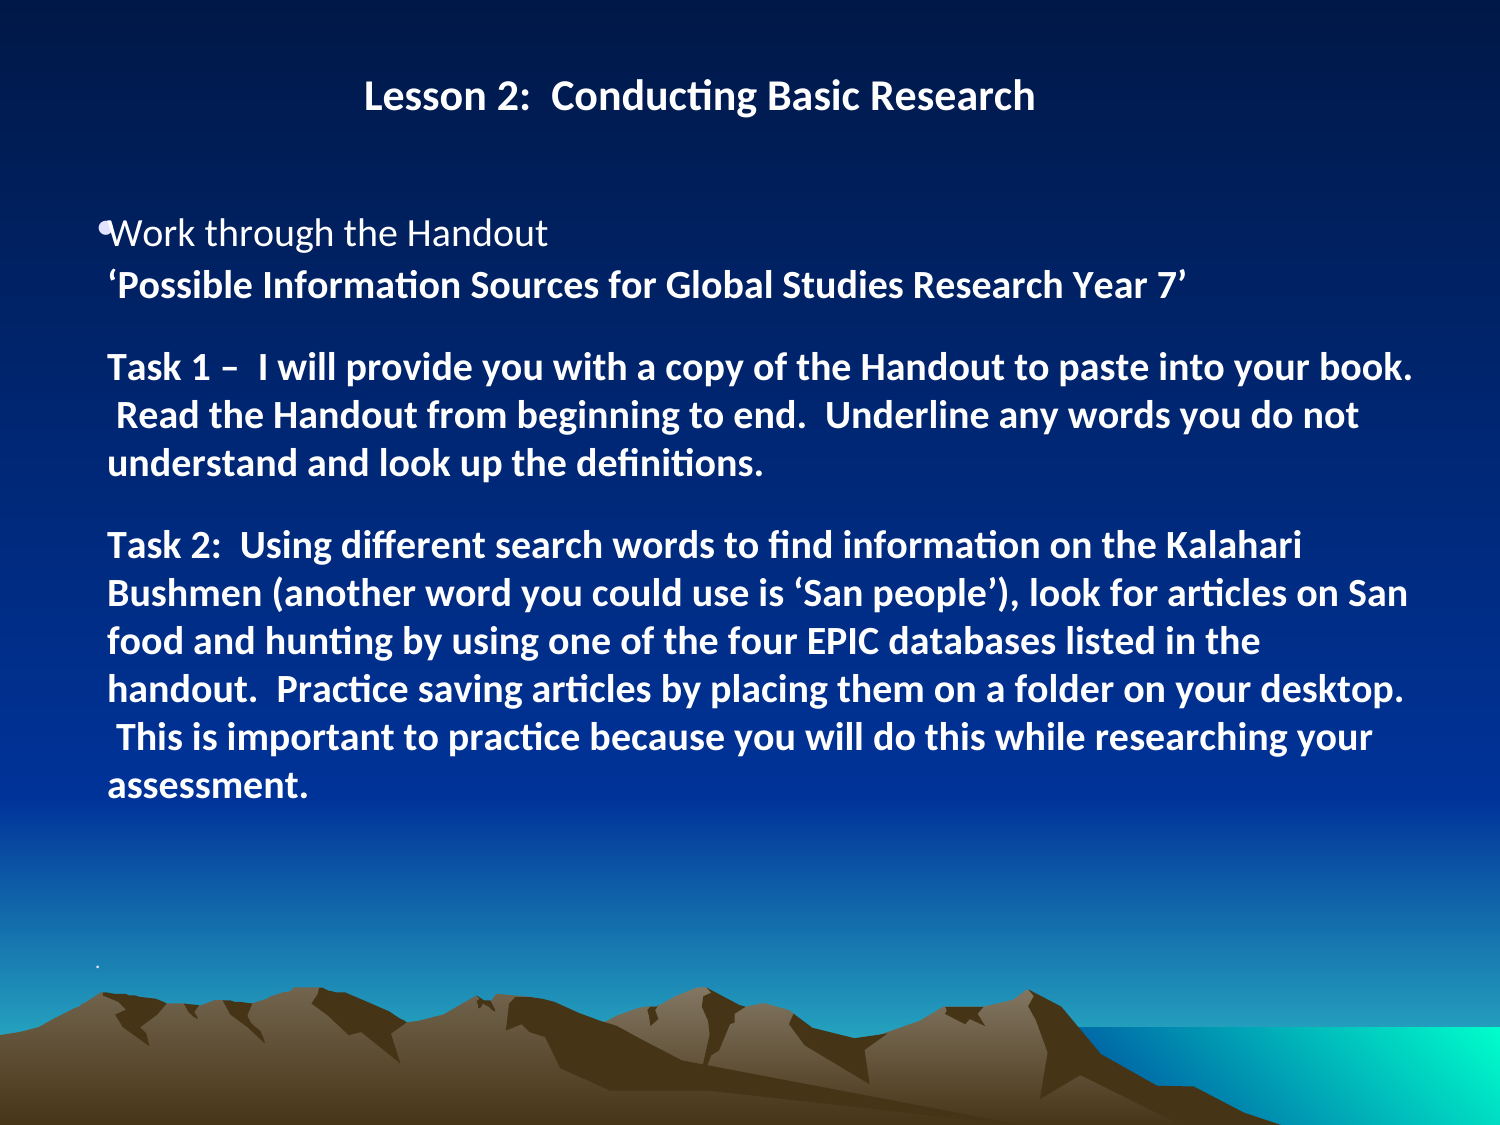

# Lesson 2: Conducting Basic Research
Work through the Handout
‘Possible Information Sources for Global Studies Research Year 7’
Task 1 – I will provide you with a copy of the Handout to paste into your book. Read the Handout from beginning to end. Underline any words you do not understand and look up the definitions.
Task 2: Using different search words to find information on the Kalahari Bushmen (another word you could use is ‘San people’), look for articles on San food and hunting by using one of the four EPIC databases listed in the handout. Practice saving articles by placing them on a folder on your desktop. This is important to practice because you will do this while researching your assessment.